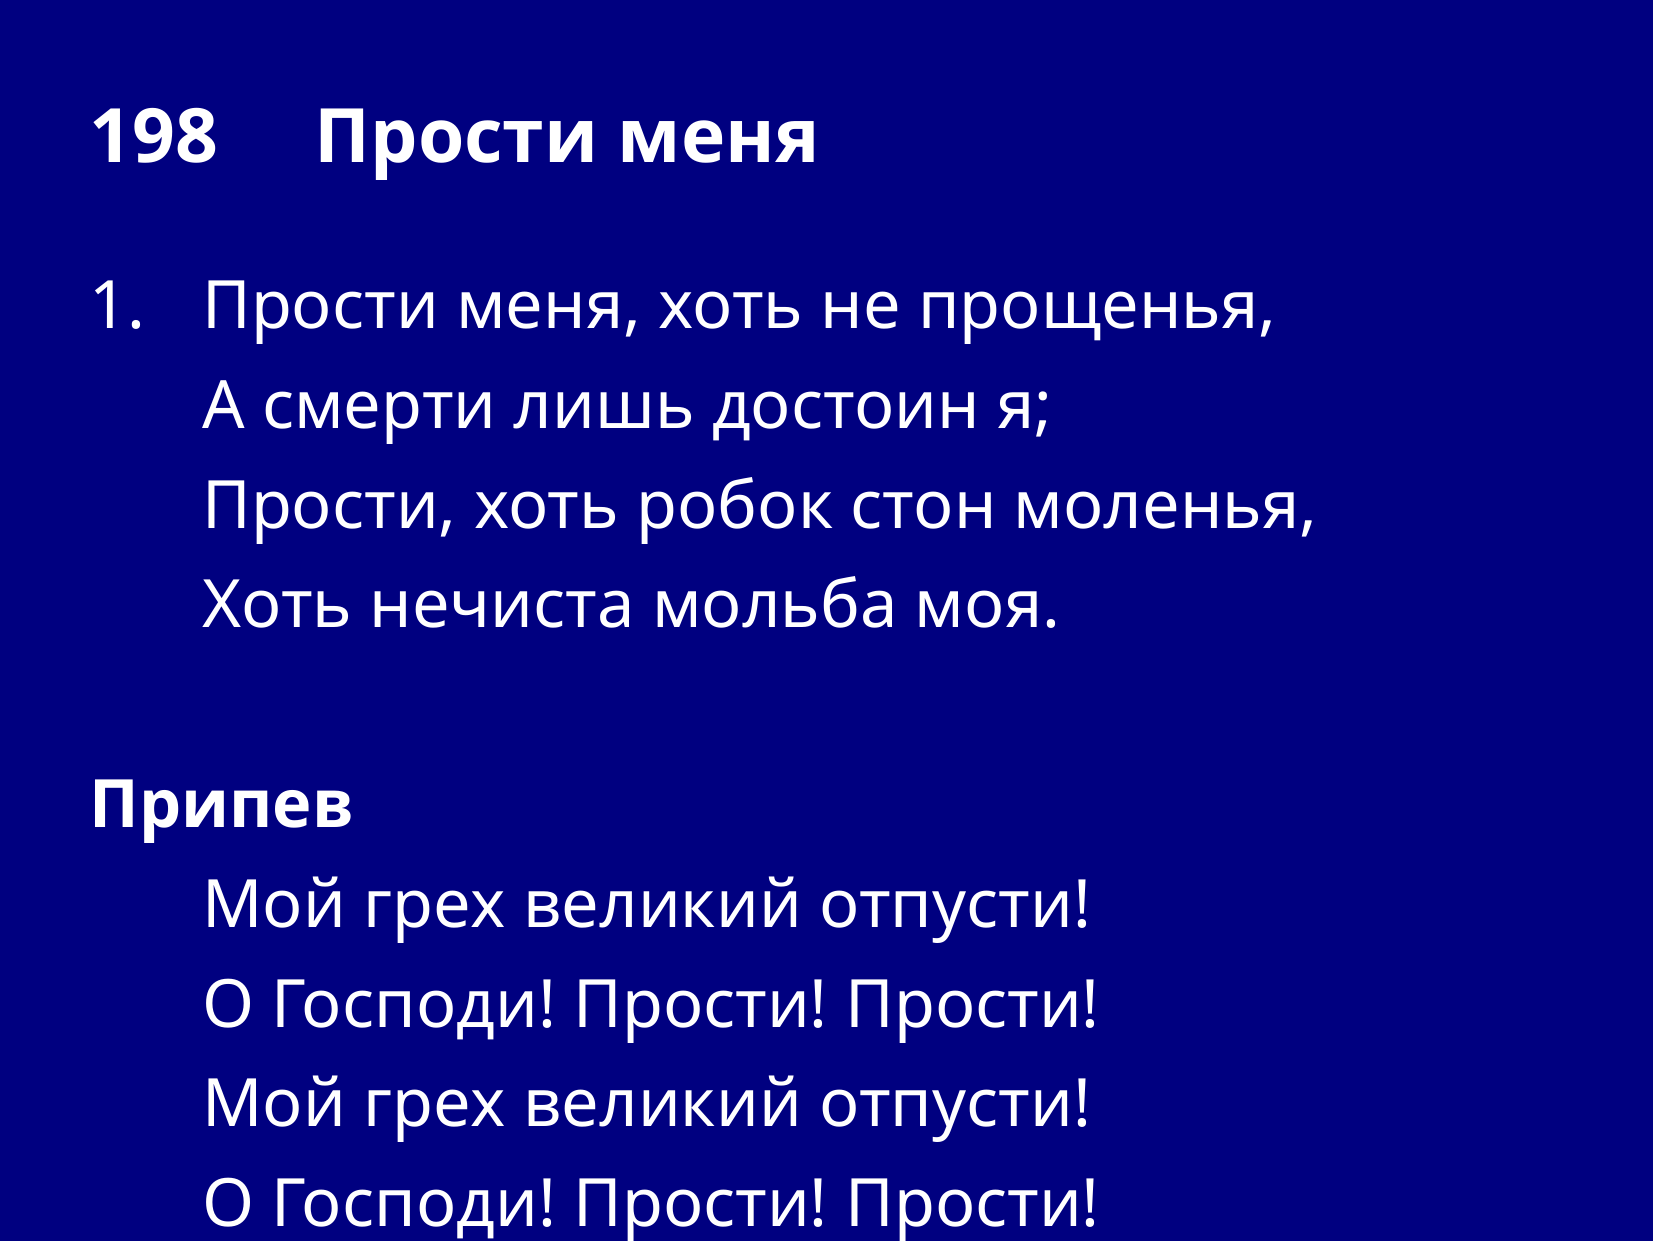

198	Прости меня
1.	Прости меня, хоть не прощенья,
	А смерти лишь достоин я;
	Прости, хоть робок стон моленья,
	Хоть нечиста мольба моя.
Припев
	Мой грех великий отпусти!
	О Господи! Прости! Прости!
	Мой грех великий отпусти!
	О Господи! Прости! Прости!